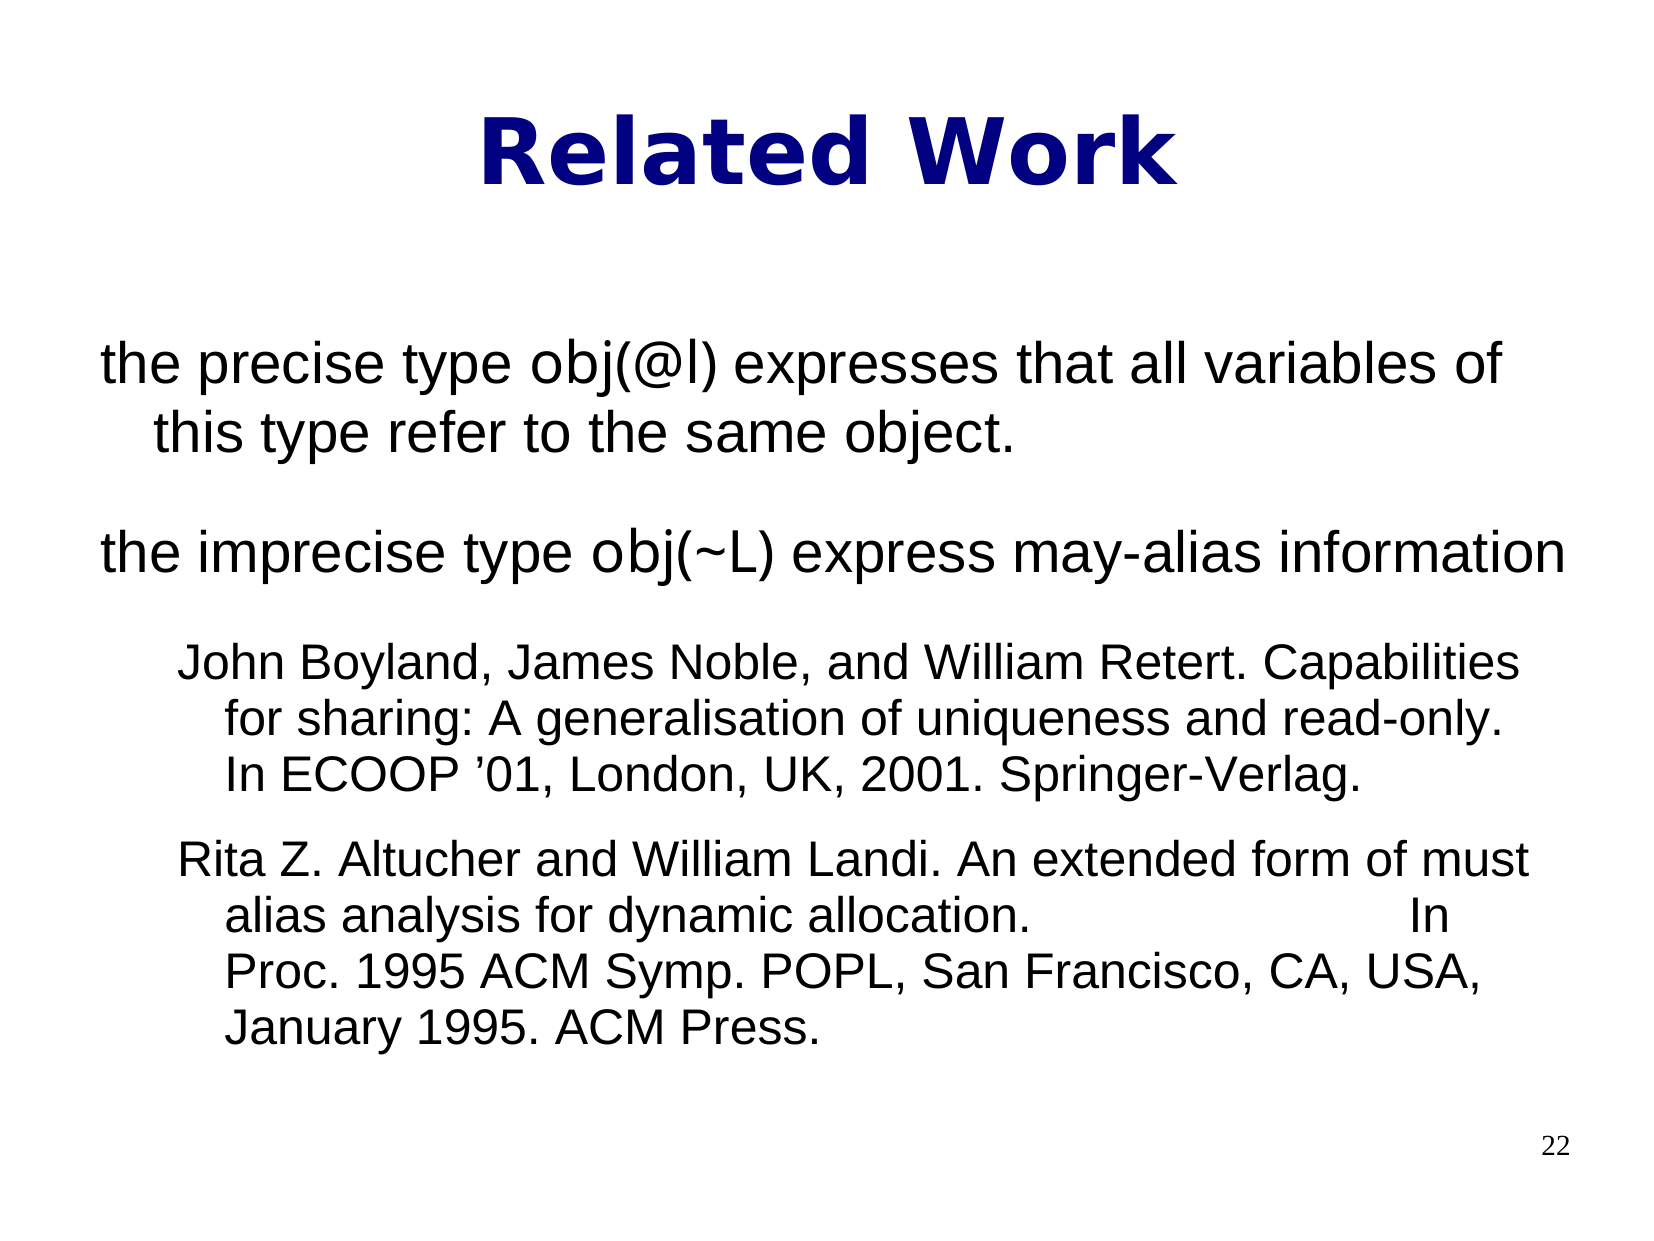

# Related Work
the precise type obj(@l) expresses that all variables of this type refer to the same object.
the imprecise type obj(~L) express may-alias information
John Boyland, James Noble, and William Retert. Capabilities for sharing: A generalisation of uniqueness and read-only. In ECOOP ’01, London, UK, 2001. Springer-Verlag.
Rita Z. Altucher and William Landi. An extended form of must alias analysis for dynamic allocation. In Proc. 1995 ACM Symp. POPL, San Francisco, CA, USA, January 1995. ACM Press.
22